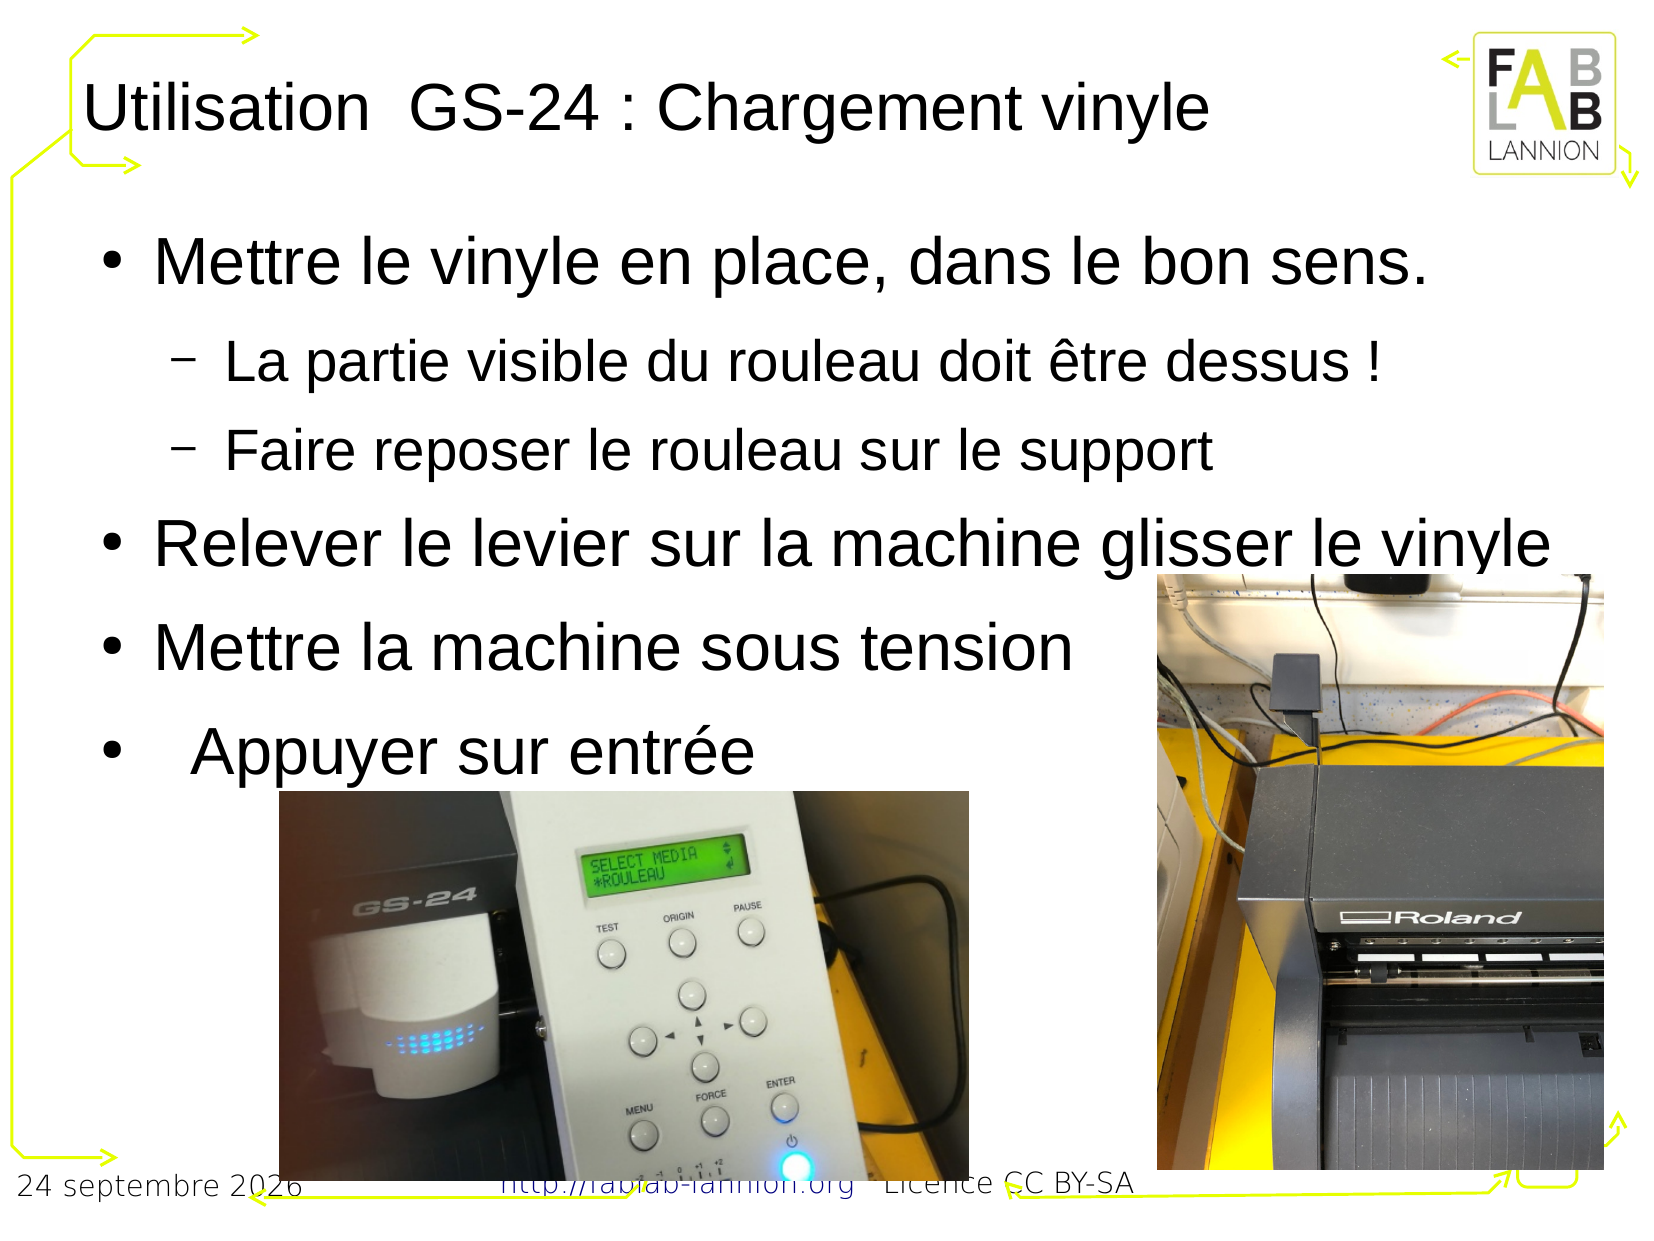

# Utilisation GS-24 : Chargement vinyle
Mettre le vinyle en place, dans le bon sens.
La partie visible du rouleau doit être dessus !
Faire reposer le rouleau sur le support
Relever le levier sur la machine glisser le vinyle
Mettre la machine sous tension
 Appuyer sur entrée
64